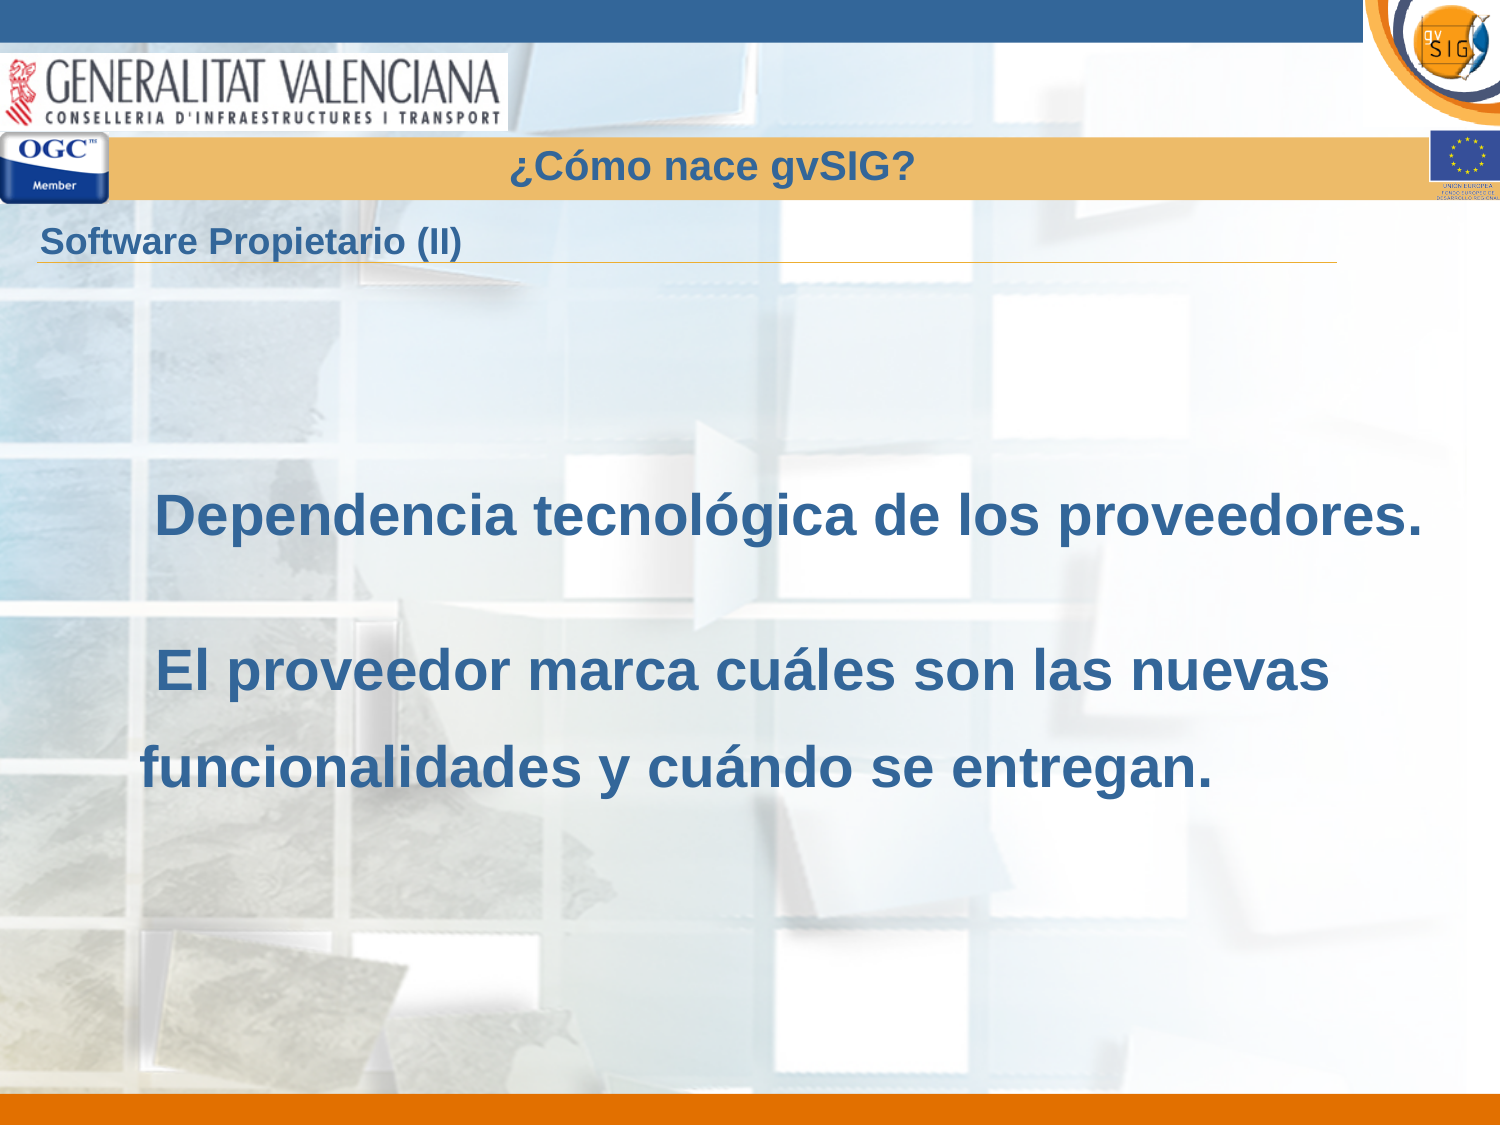

¿Cómo nace gvSIG?
Software Propietario (II)
 Dependencia tecnológica de los proveedores.
 El proveedor marca cuáles son las nuevas funcionalidades y cuándo se entregan.